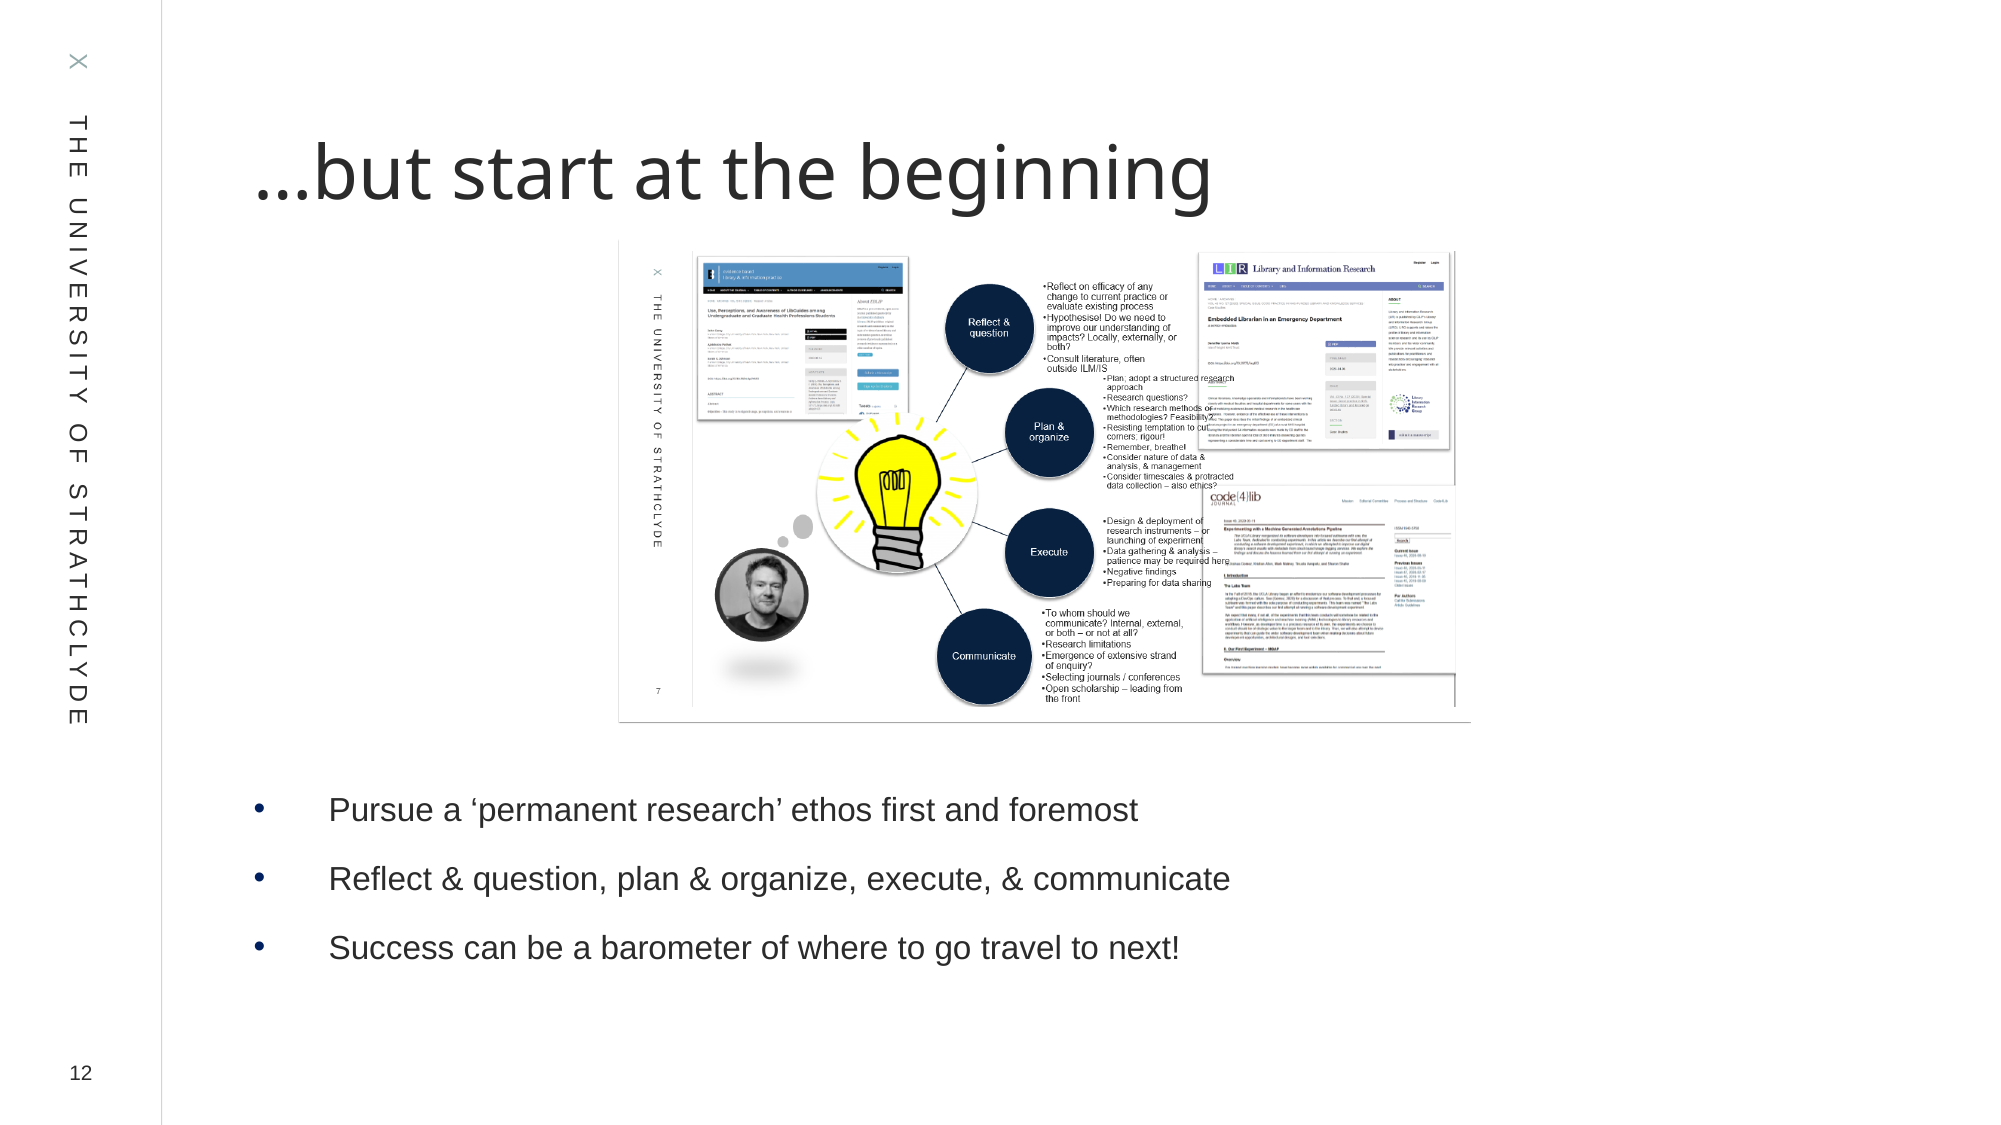

# …but start at the beginning
Pursue a ‘permanent research’ ethos first and foremost
Reflect & question, plan & organize, execute, & communicate
Success can be a barometer of where to go travel to next!